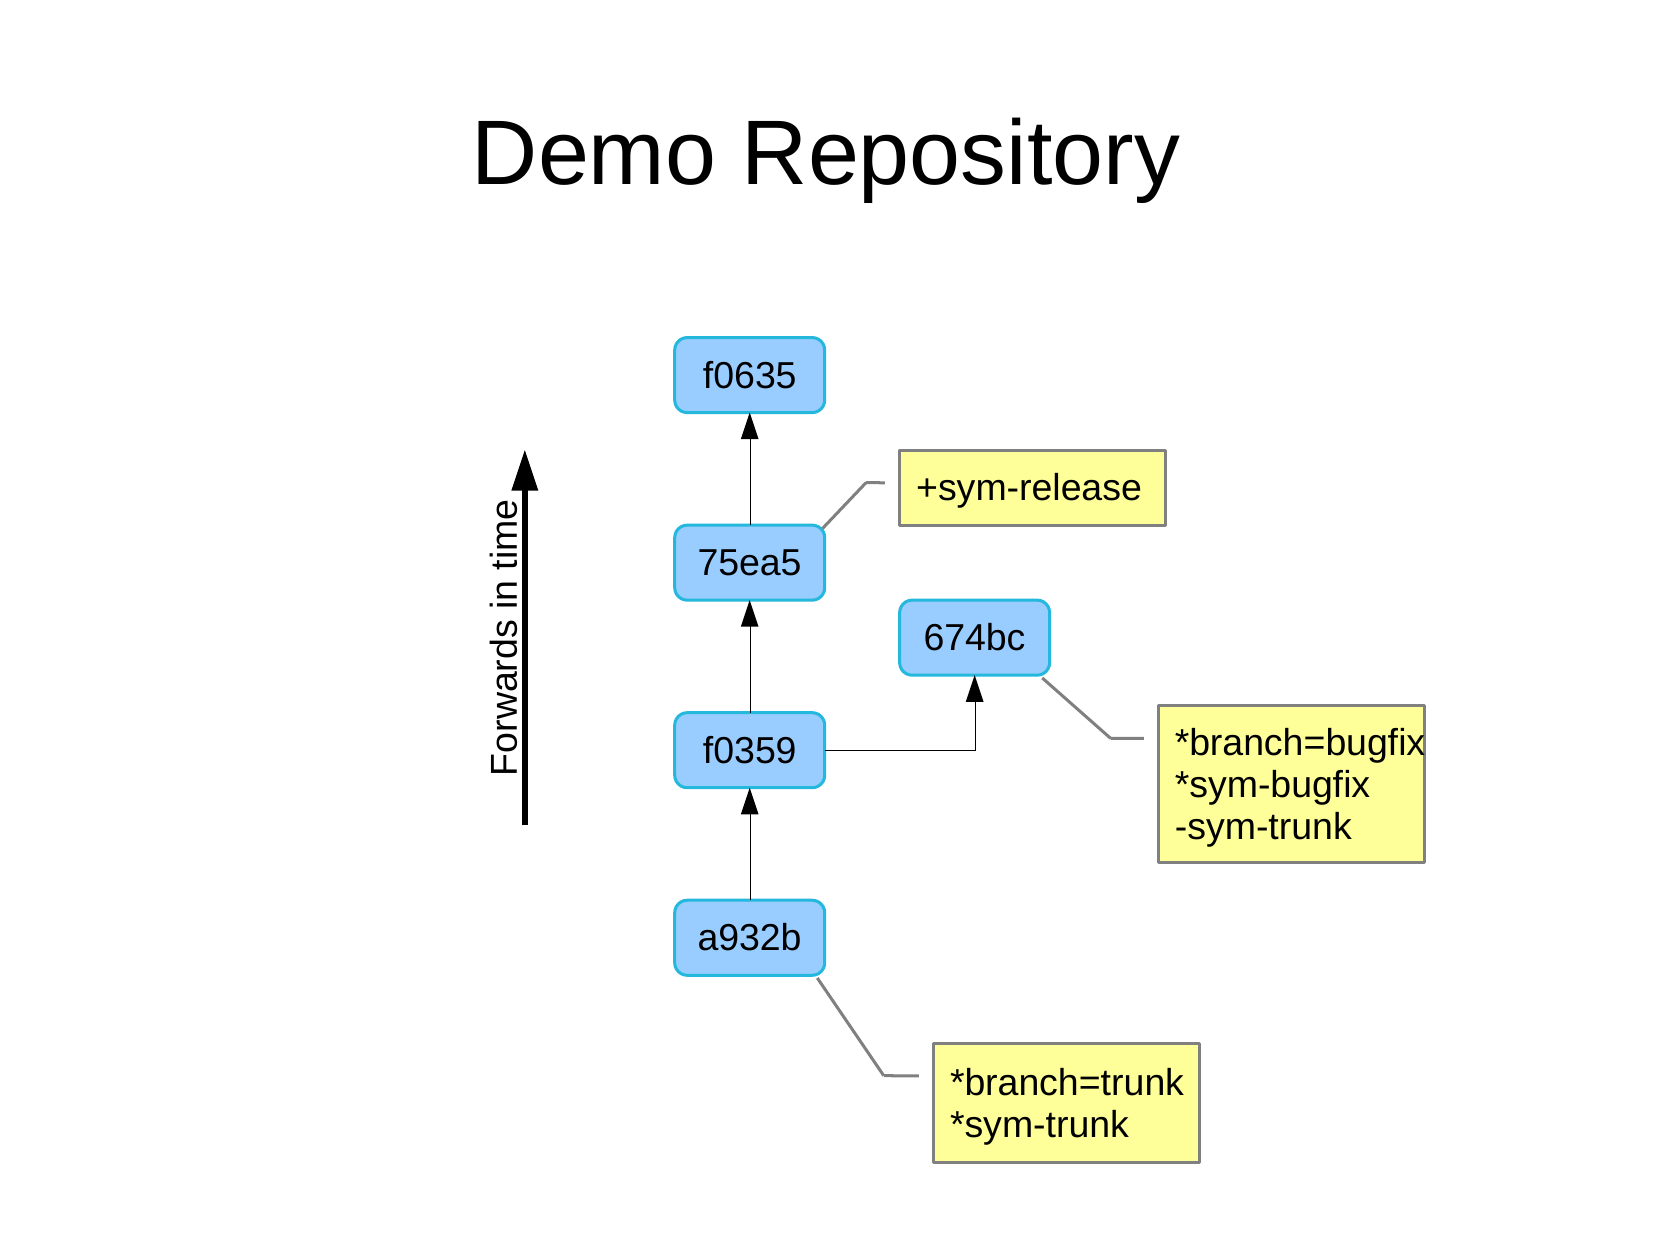

# Demo Repository
f0635
Forwards in time
+sym-release
75ea5
674bc
*branch=bugfix
*sym-bugfix
-sym-trunk
f0359
a932b
*branch=trunk
*sym-trunk